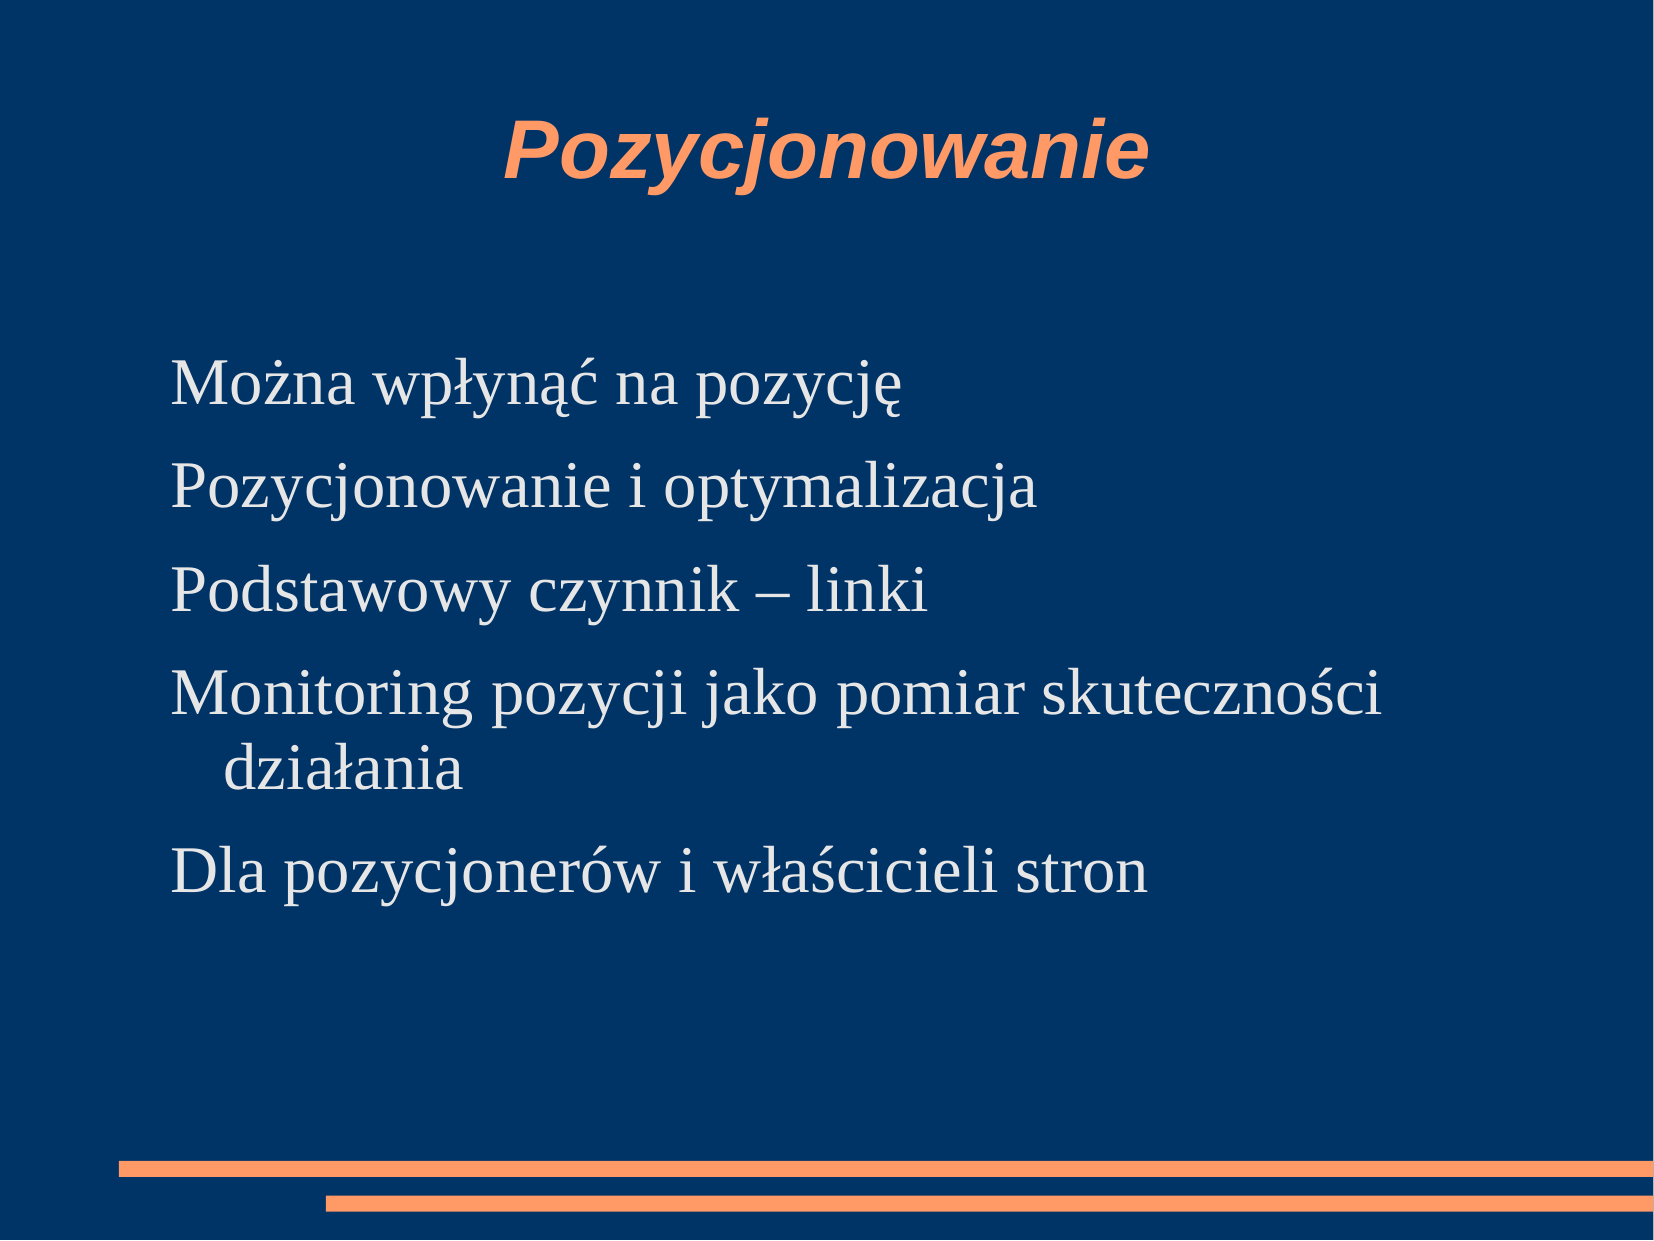

# Pozycjonowanie
Można wpłynąć na pozycję
Pozycjonowanie i optymalizacja
Podstawowy czynnik – linki
Monitoring pozycji jako pomiar skuteczności działania
Dla pozycjonerów i właścicieli stron